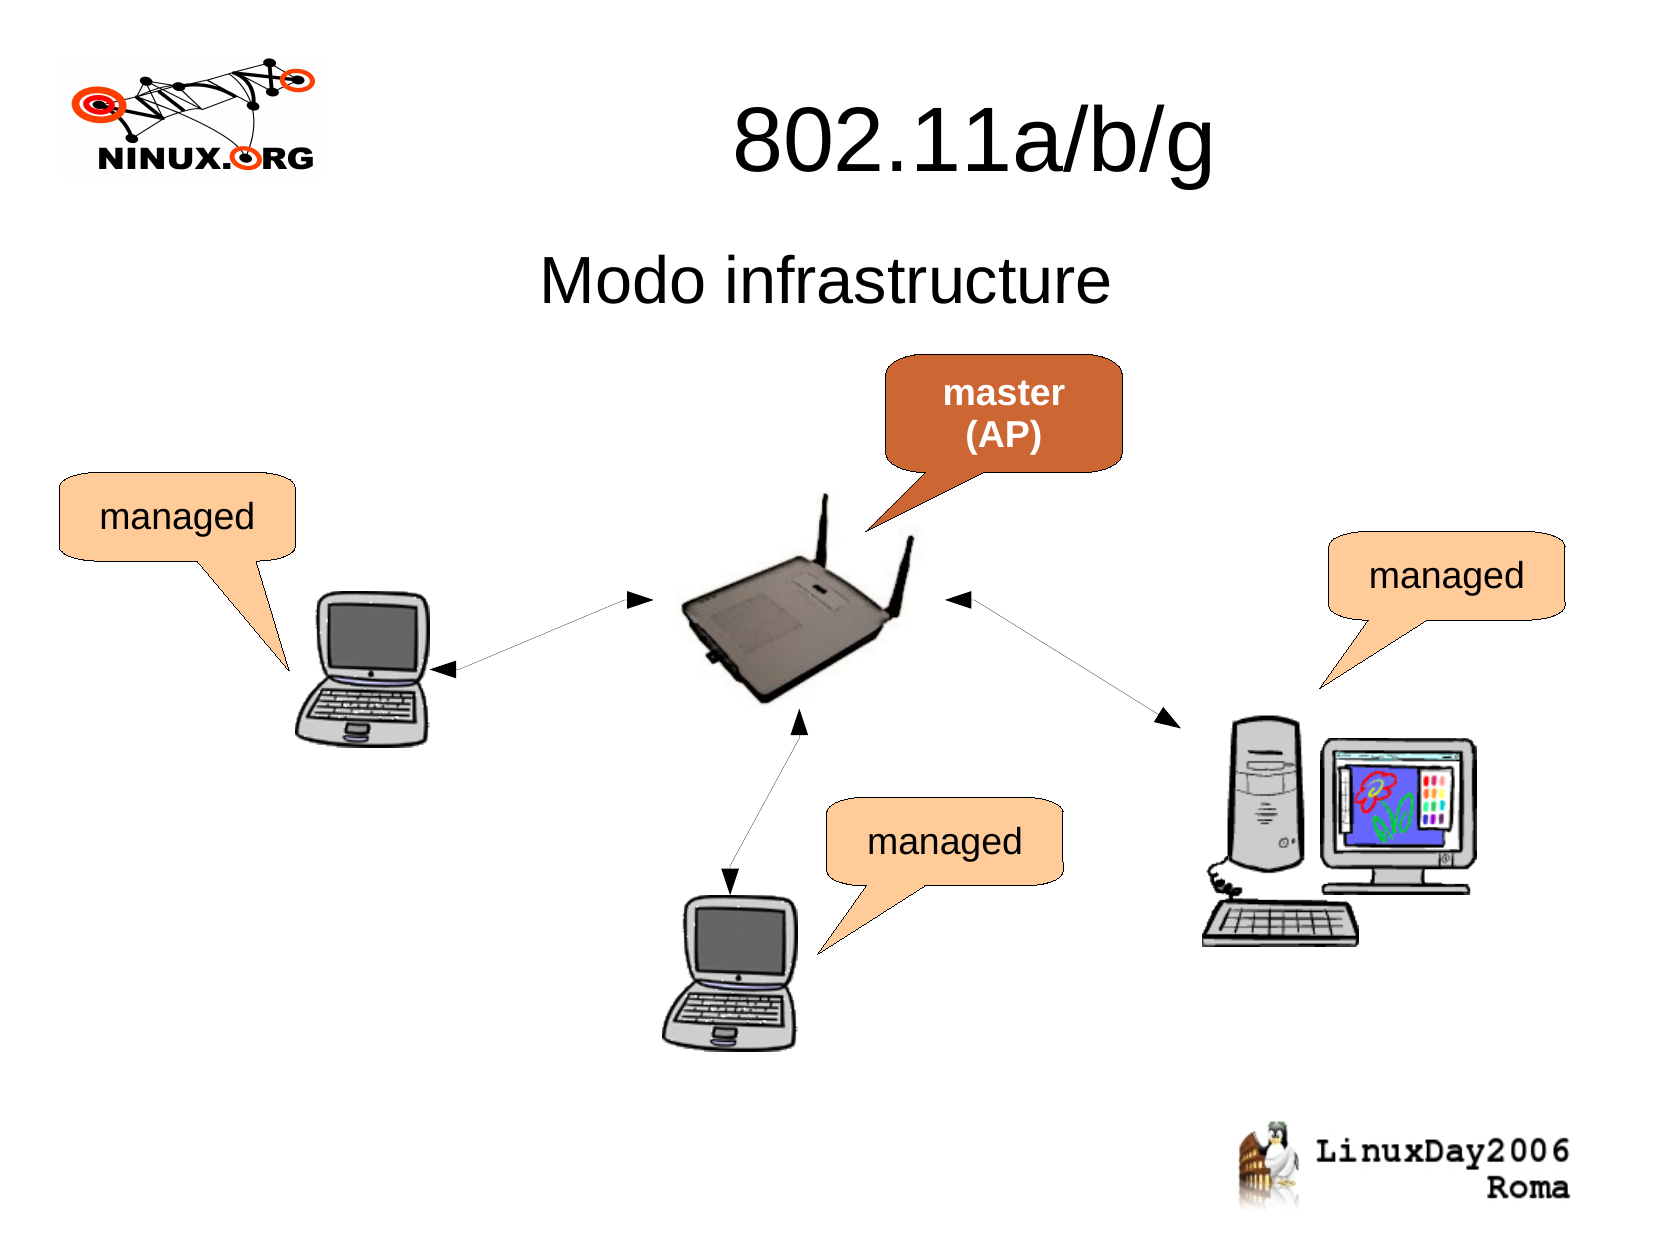

# 802.11a/b/g
Modo infrastructure
master (AP)
managed
managed
managed